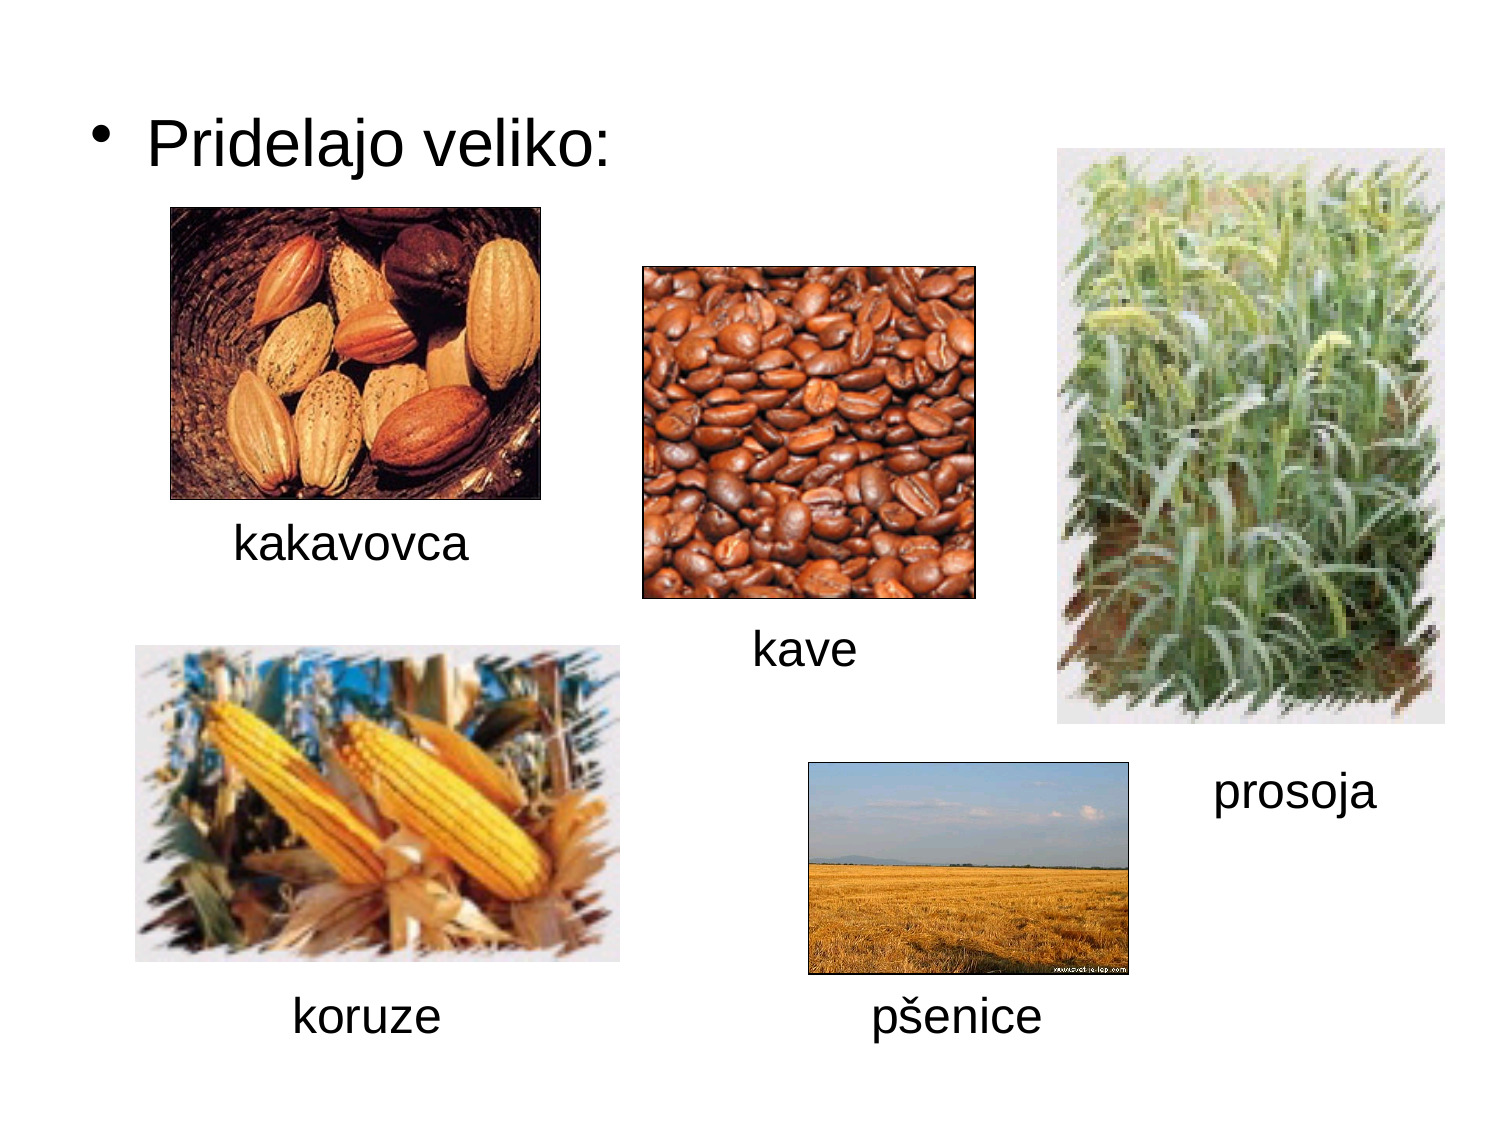

# Pridelajo veliko:
kakavovca
kave
prosoja
koruze
pšenice